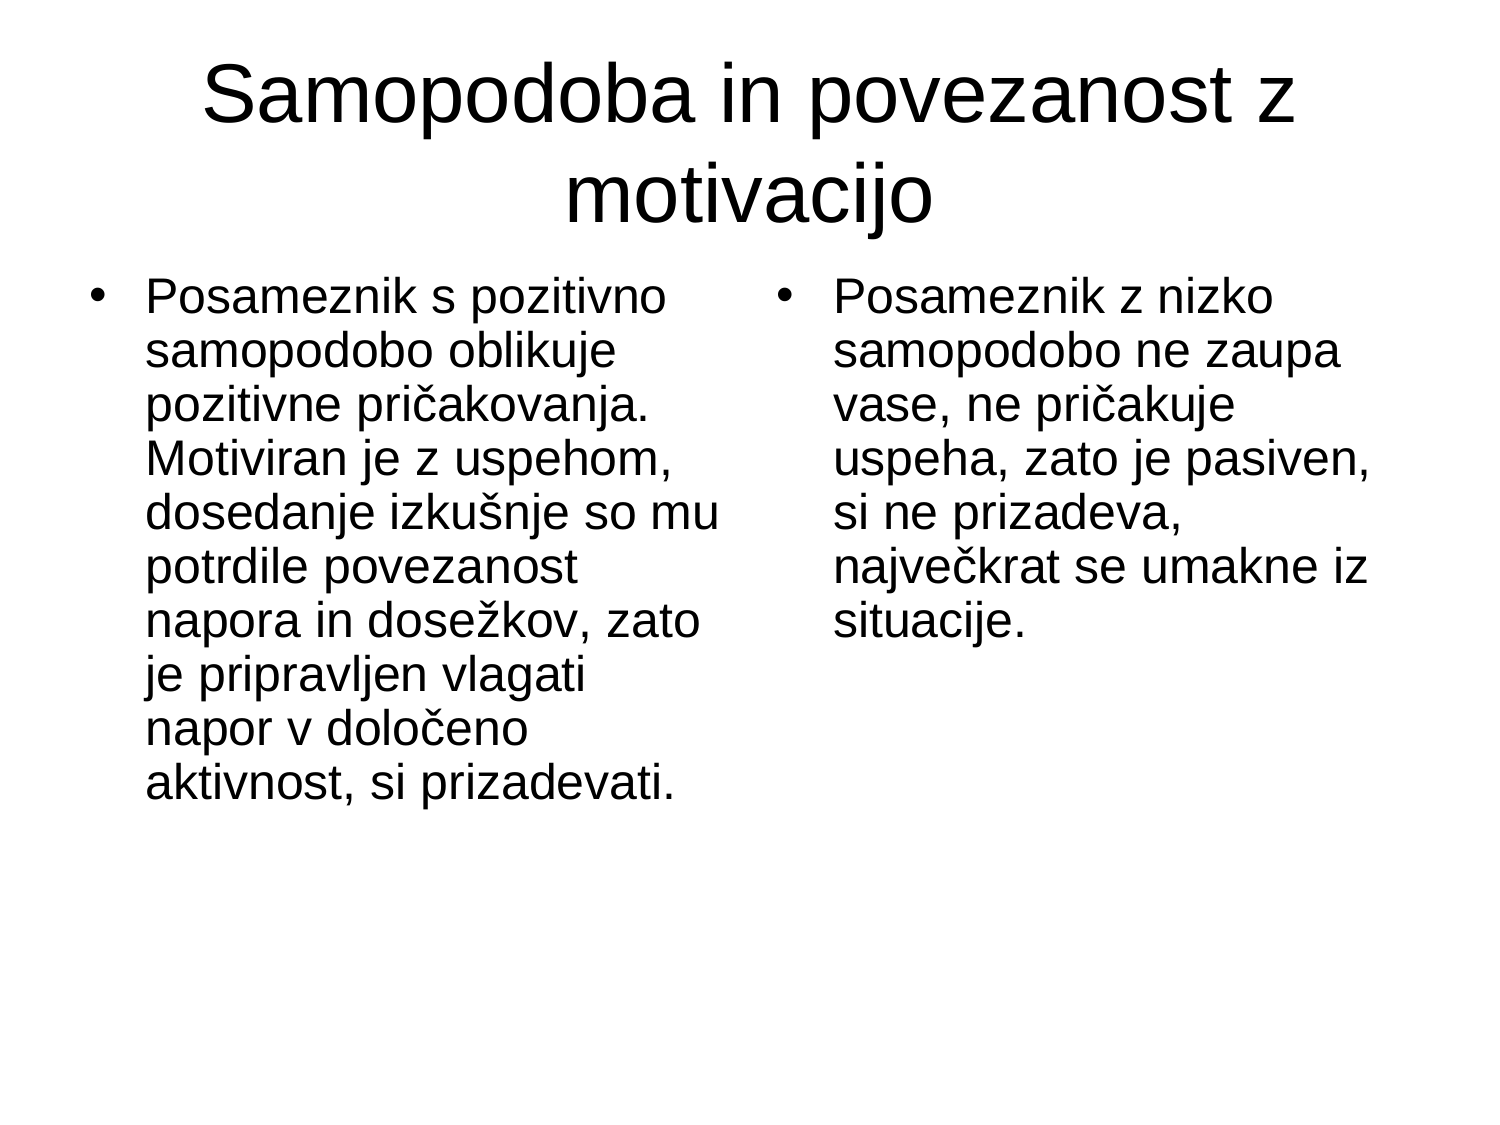

# Samopodoba in povezanost z motivacijo
Posameznik s pozitivno samopodobo oblikuje pozitivne pričakovanja. Motiviran je z uspehom, dosedanje izkušnje so mu potrdile povezanost napora in dosežkov, zato je pripravljen vlagati napor v določeno aktivnost, si prizadevati.
Posameznik z nizko samopodobo ne zaupa vase, ne pričakuje uspeha, zato je pasiven, si ne prizadeva, največkrat se umakne iz situacije.